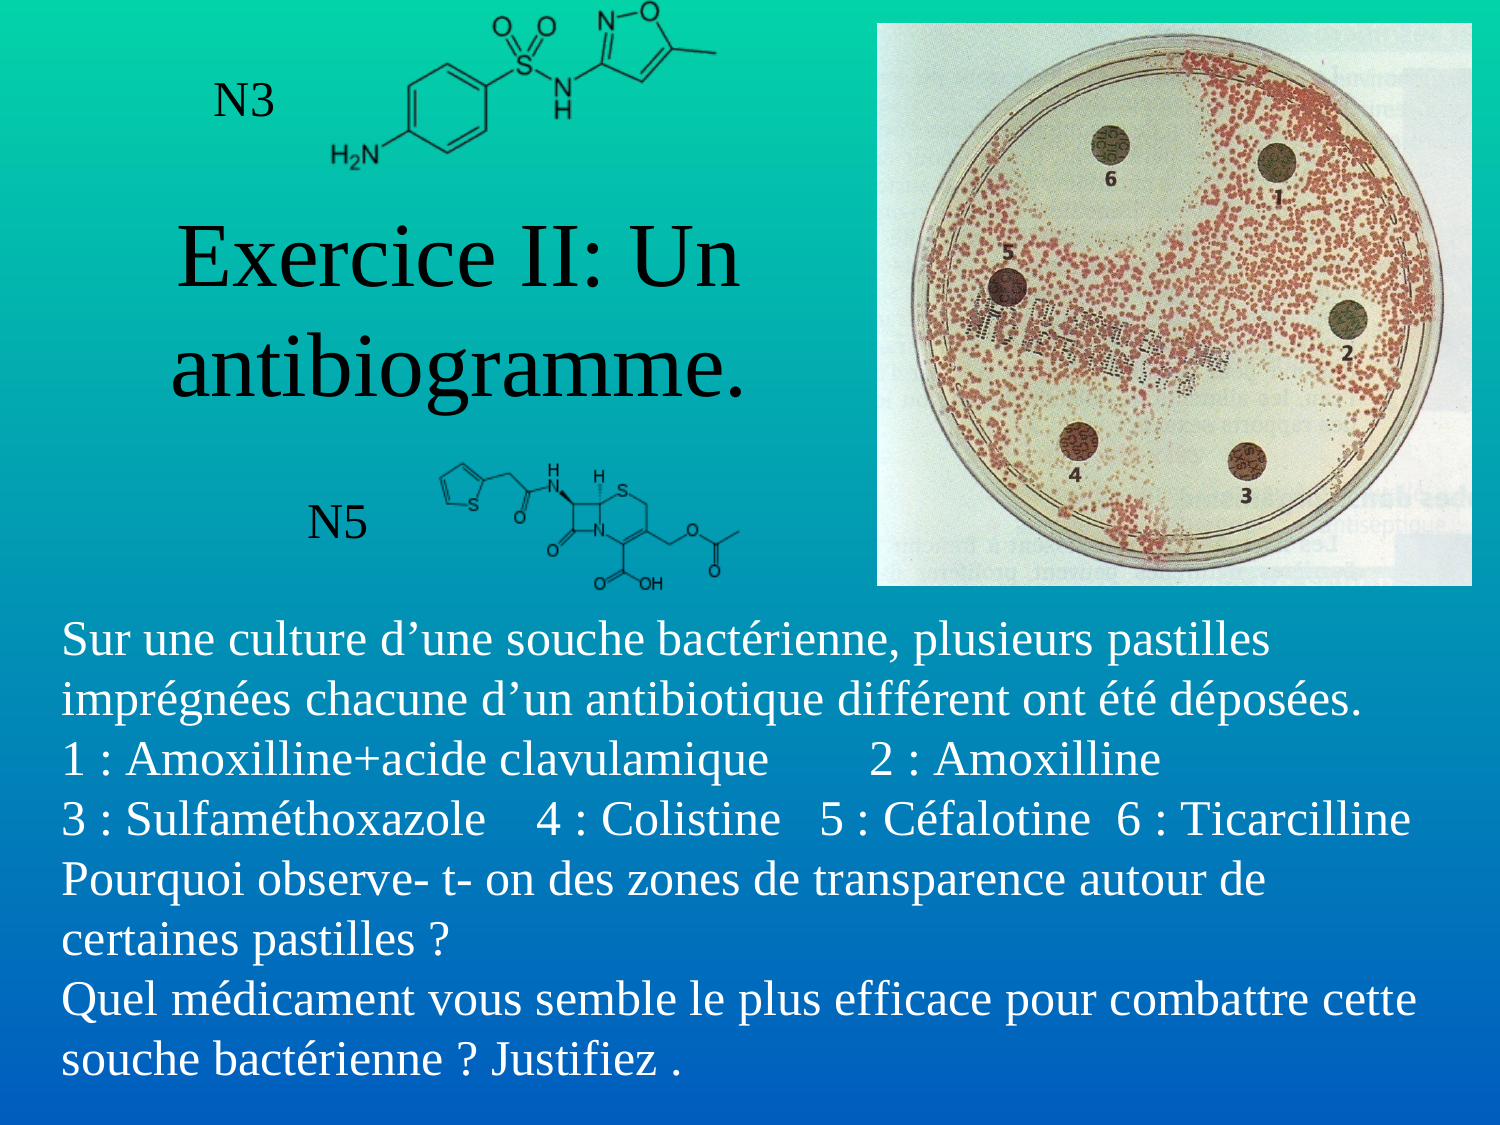

N3
# Exercice II: Un antibiogramme.
N5
Sur une culture d’une souche bactérienne, plusieurs pastilles imprégnées chacune d’un antibiotique différent ont été déposées.
1 : Amoxilline+acide clavulamique 2 : Amoxilline
3 : Sulfaméthoxazole 4 : Colistine 5 : Céfalotine 6 : Ticarcilline
Pourquoi observe- t- on des zones de transparence autour de certaines pastilles ?
Quel médicament vous semble le plus efficace pour combattre cette souche bactérienne ? Justifiez .